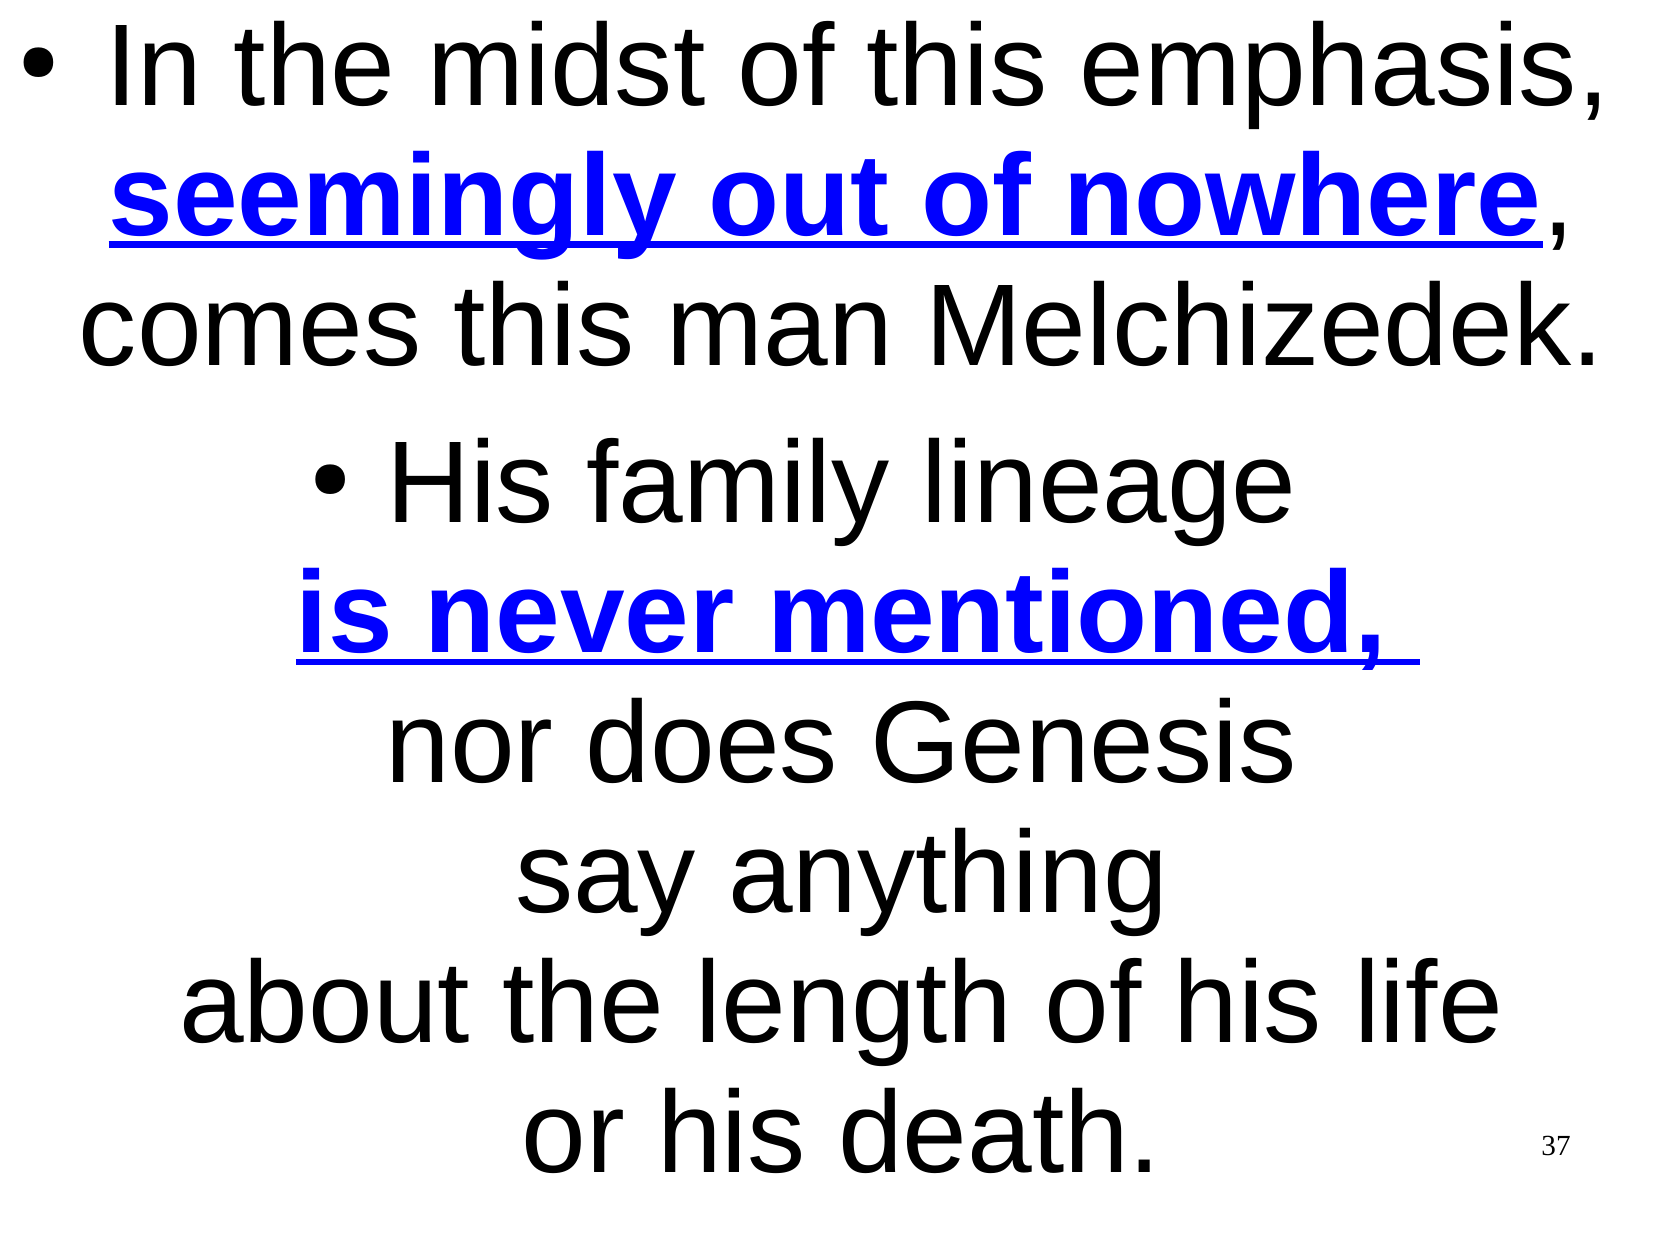

# In the midst of this emphasis, seemingly out of nowhere, comes this man Melchizedek.
His family lineage
is never mentioned,
nor does Genesis
say anything
about the length of his life
or his death.
37